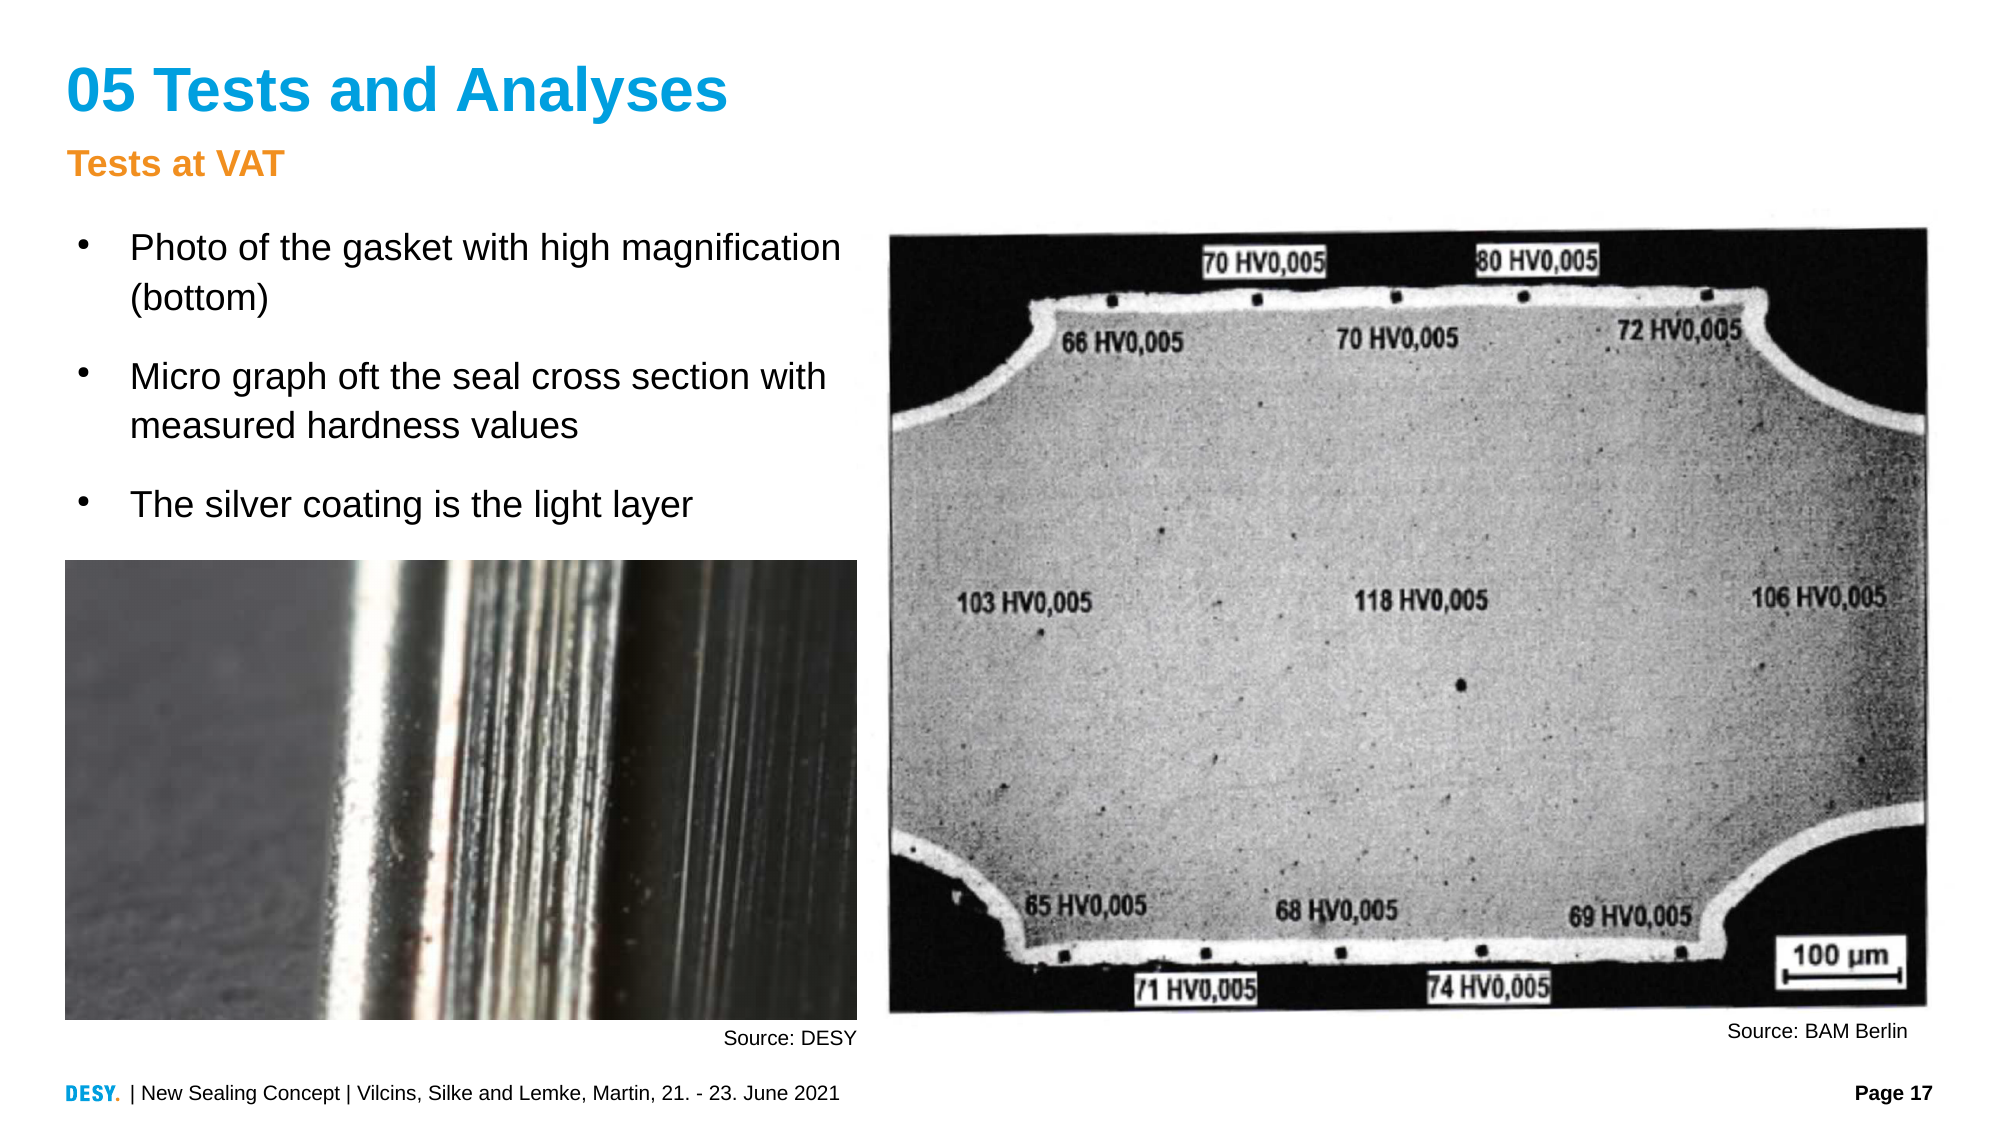

# 05 Tests and Analyses
Tests at VAT
Photo of the gasket with high magnification (bottom)
Micro graph oft the seal cross section with measured hardness values
The silver coating is the light layer
Source: BAM Berlin
Source: DESY
| New Sealing Concept | Vilcins, Silke and Lemke, Martin, 21. - 23. June 2021